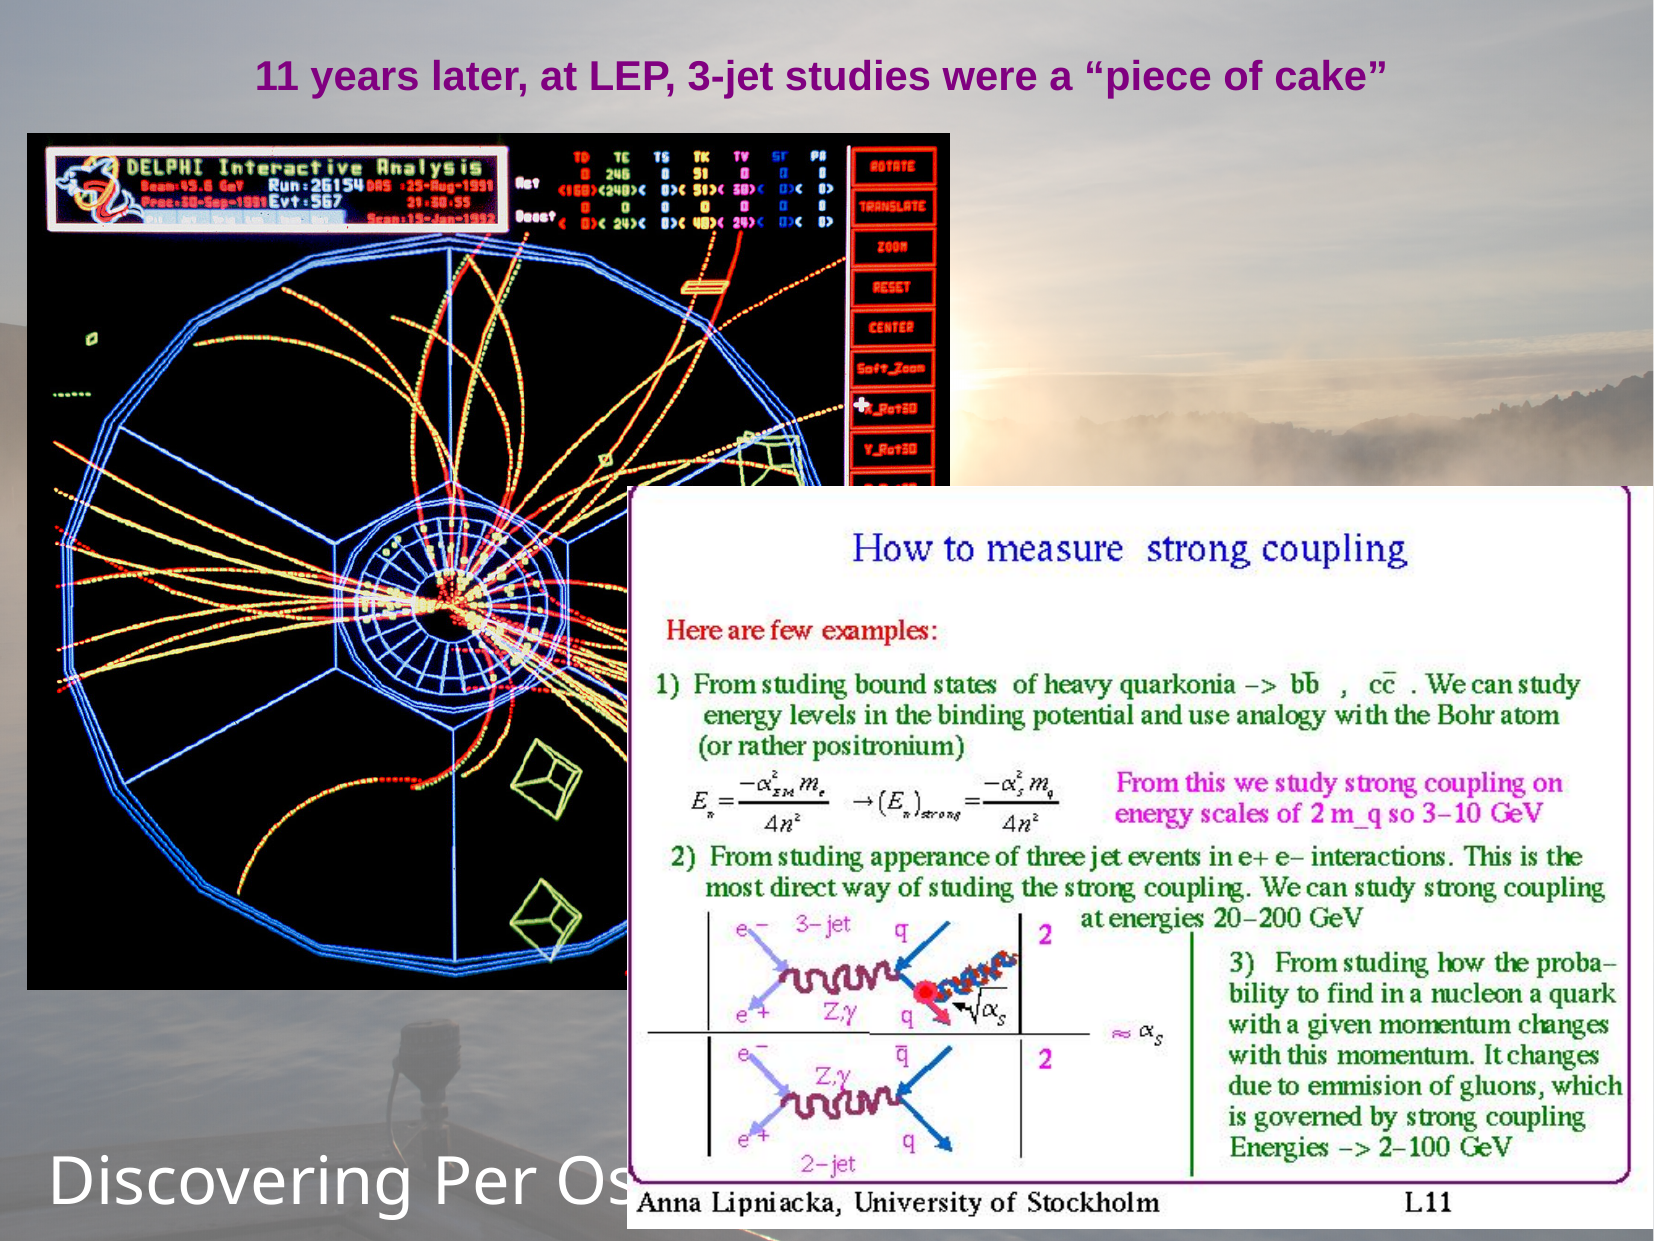

11 years later, at LEP, 3-jet studies were a “piece of cake”